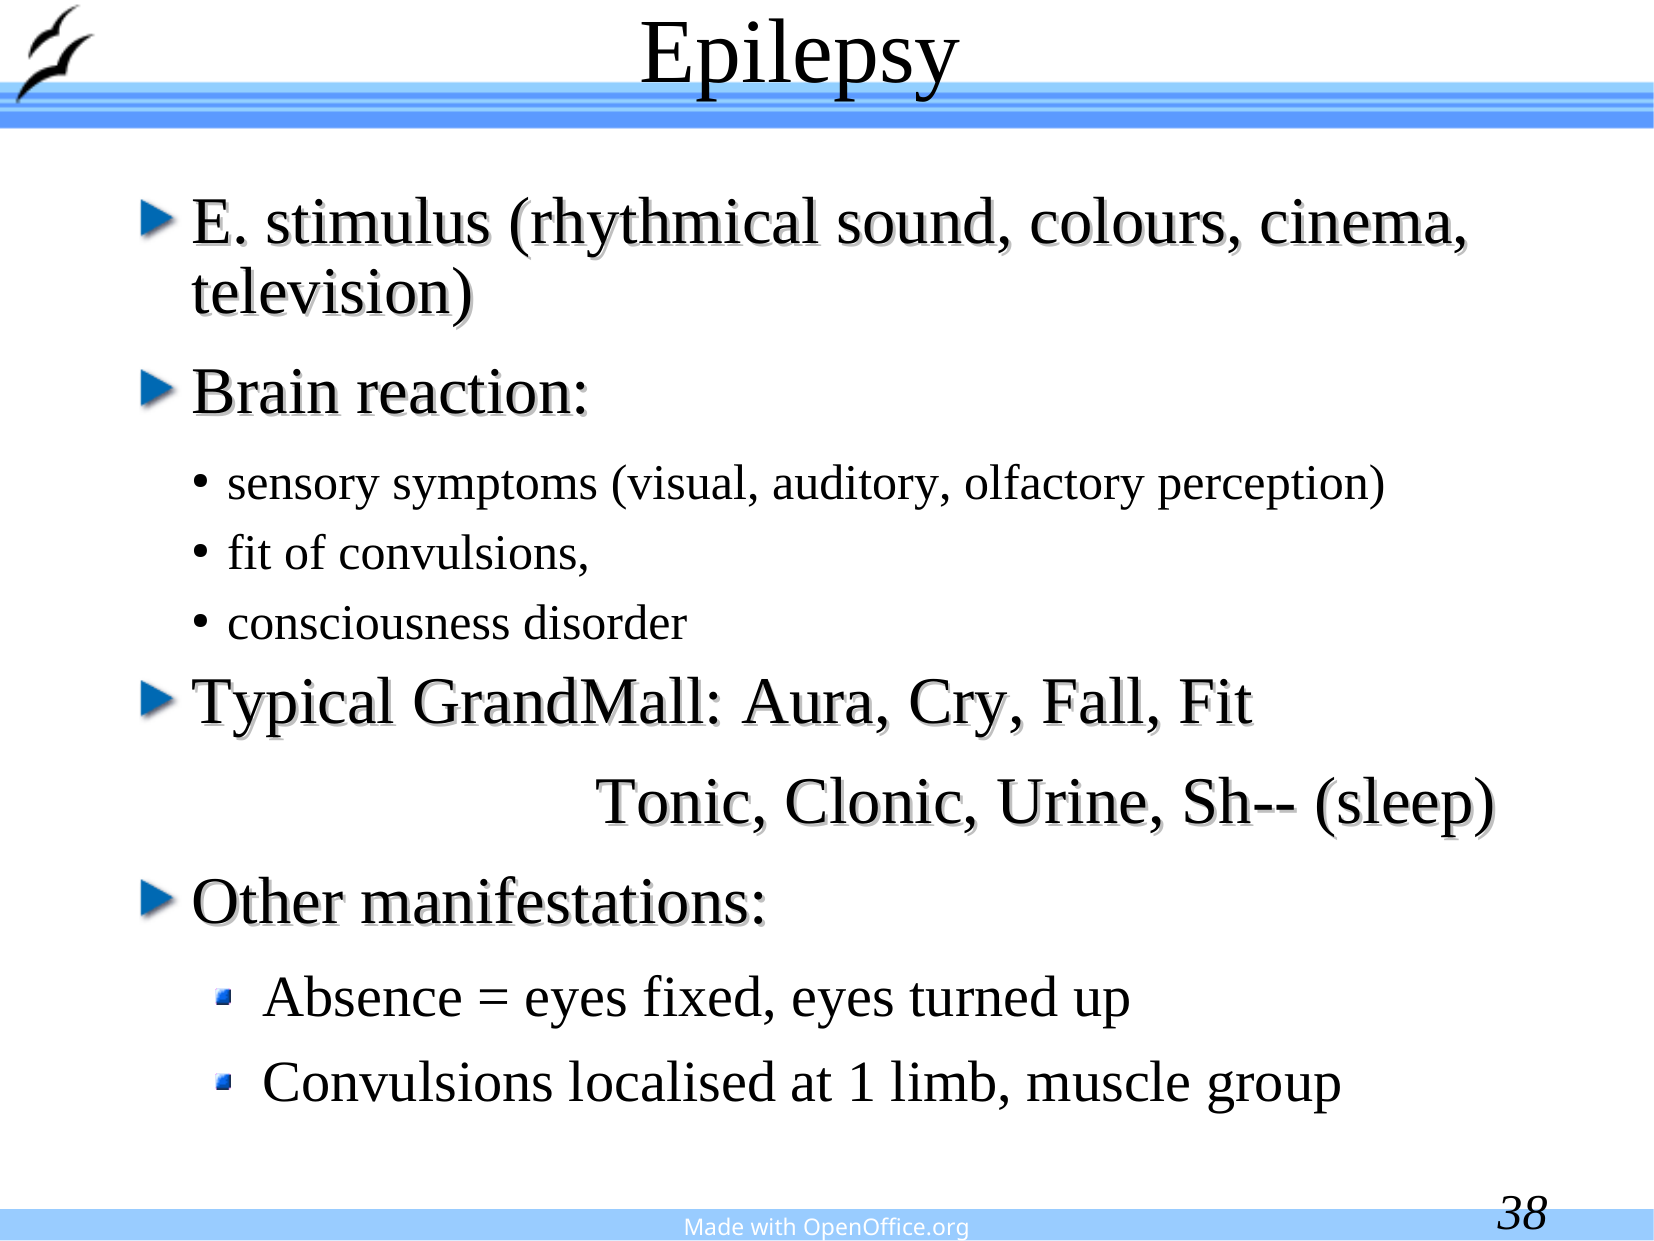

# Epilepsy
E. stimulus (rhythmical sound, colours, cinema, television)
Brain reaction:
sensory symptoms (visual, auditory, olfactory perception)
fit of convulsions,
consciousness disorder
Typical GrandMall: Aura, Cry, Fall, Fit
 					Tonic, Clonic, Urine, Sh-- (sleep)
Other manifestations:
Absence = eyes fixed, eyes turned up
Convulsions localised at 1 limb, muscle group